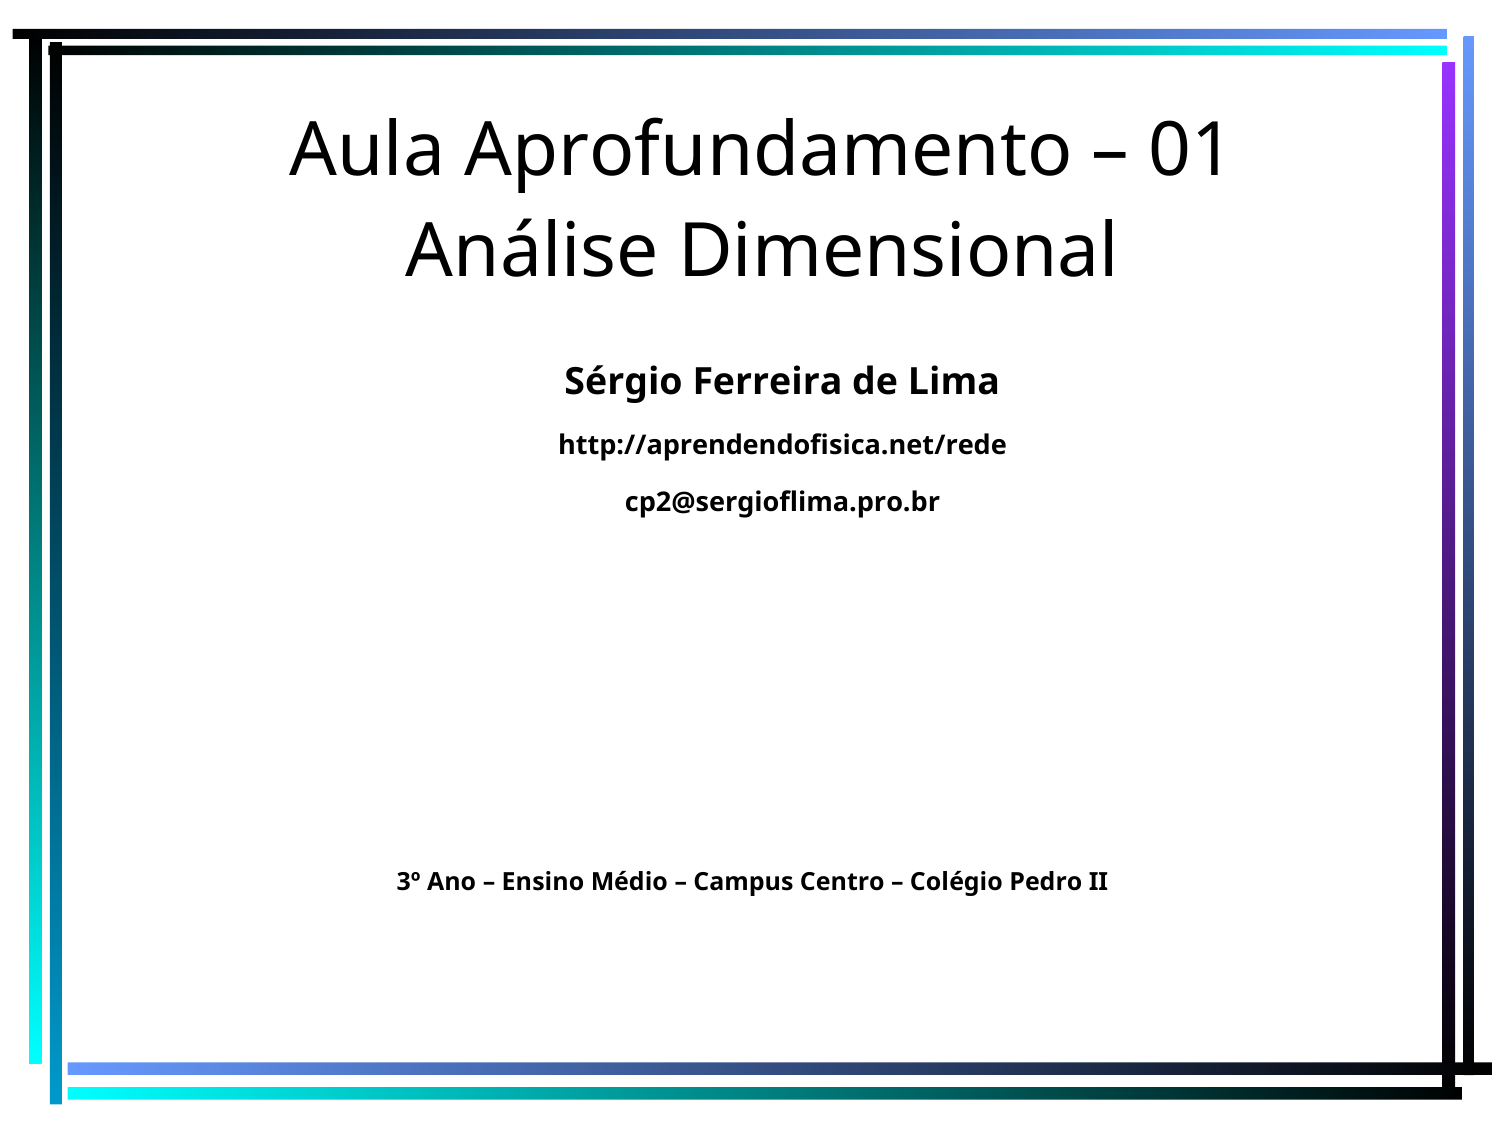

# Aula Aprofundamento – 01 Análise Dimensional
Sérgio Ferreira de Lima
http://aprendendofisica.net/rede
cp2@sergioflima.pro.br
3º Ano – Ensino Médio – Campus Centro – Colégio Pedro II